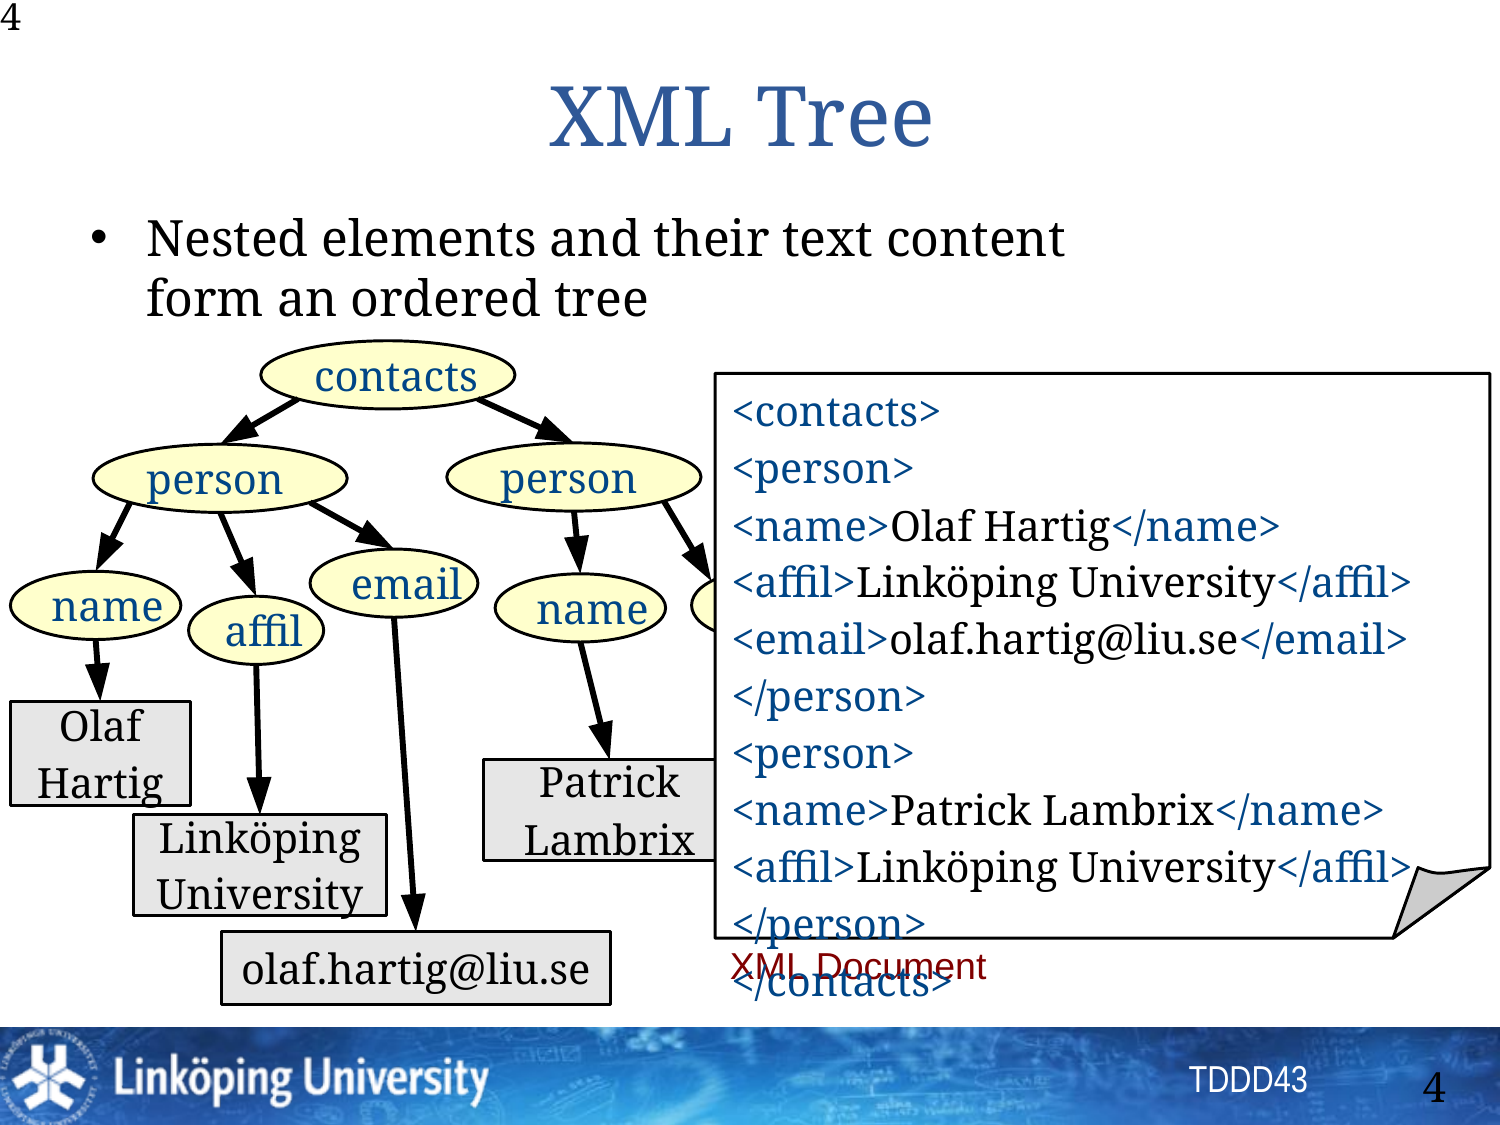

# XML Tree
Nested elements and their text content
form an ordered tree
contacts
<contacts>
<person>
<name>Olaf Hartig</name>
<affil>Linköping University</affil>
<email>olaf.hartig@liu.se</email>
</person>
<person>
<name>Patrick Lambrix</name>
<affil>Linköping University</affil>
</person>
</contacts>
XML Document
person
person
email
affil
name
name
affil
Olaf
Hartig
Patrick
Lambrix
Linköping
University
olaf.hartig@liu.se